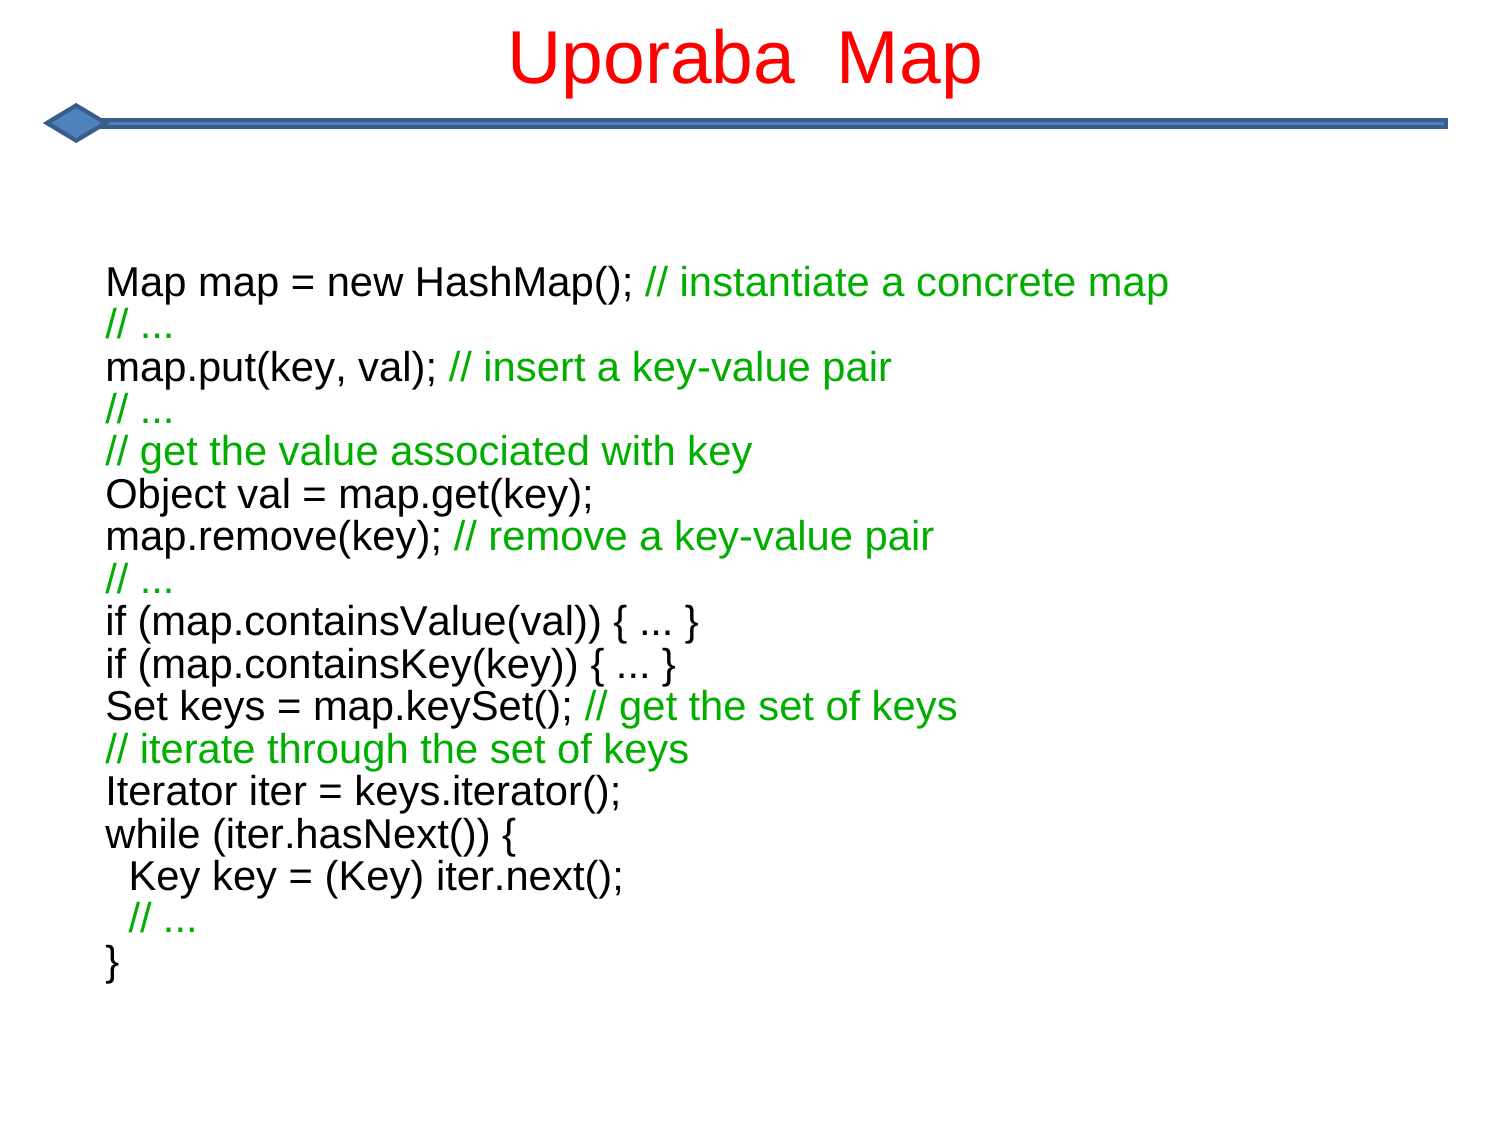

# Uporaba Map
Map map = new HashMap(); // instantiate a concrete map
// ...
map.put(key, val); // insert a key-value pair
// ...
// get the value associated with key
Object val = map.get(key);
map.remove(key); // remove a key-value pair
// ...
if (map.containsValue(val)) { ... }
if (map.containsKey(key)) { ... }
Set keys = map.keySet(); // get the set of keys
// iterate through the set of keys
Iterator iter = keys.iterator();
while (iter.hasNext()) {
 Key key = (Key) iter.next();
 // ...
}